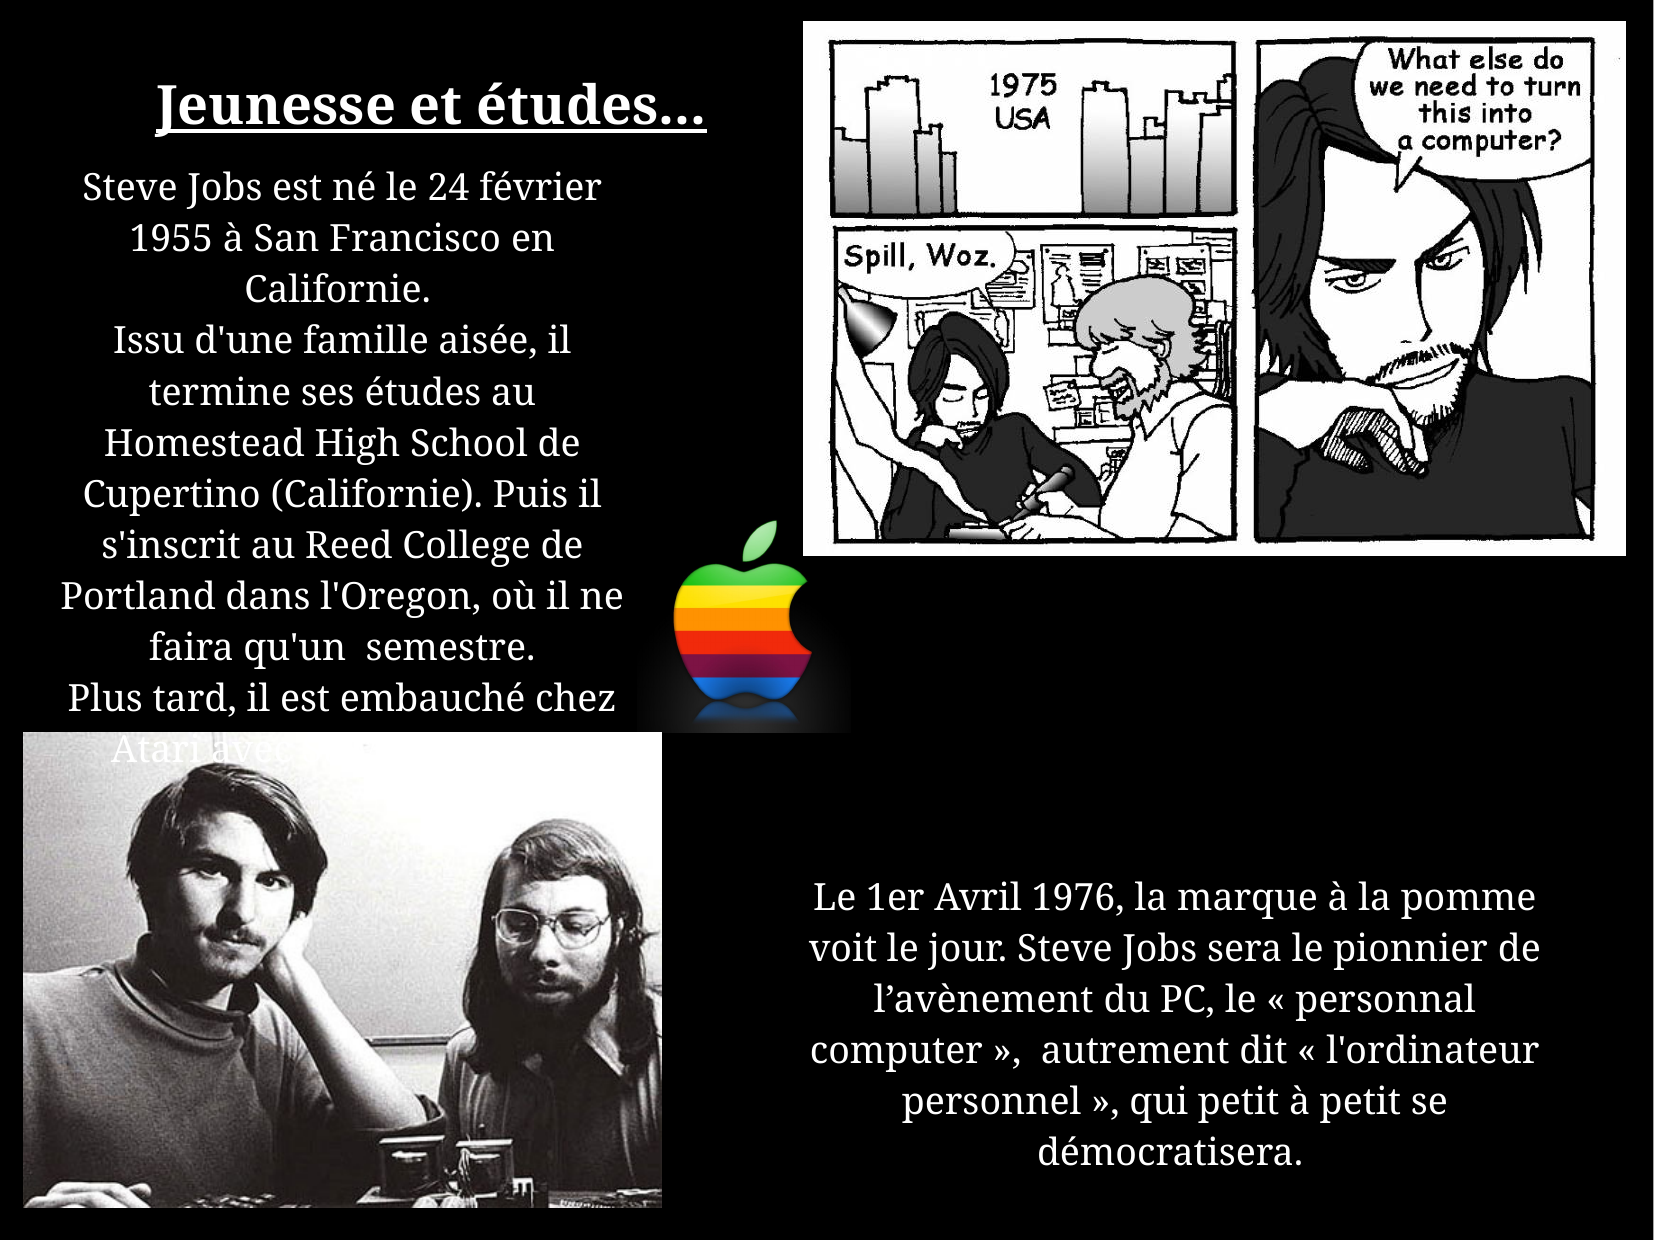

Jeunesse et études...
Steve Jobs est né le 24 février 1955 à San Francisco en Californie.
Issu d'une famille aisée, il termine ses études au Homestead High School de Cupertino (Californie). Puis il s'inscrit au Reed College de Portland dans l'Oregon, où il ne faira qu'un semestre.
Plus tard, il est embauché chez Atari avec Steve Wozniak.
Le 1er Avril 1976, la marque à la pomme voit le jour. Steve Jobs sera le pionnier de l’avènement du PC, le « personnal computer », autrement dit « l'ordinateur personnel », qui petit à petit se démocratisera.